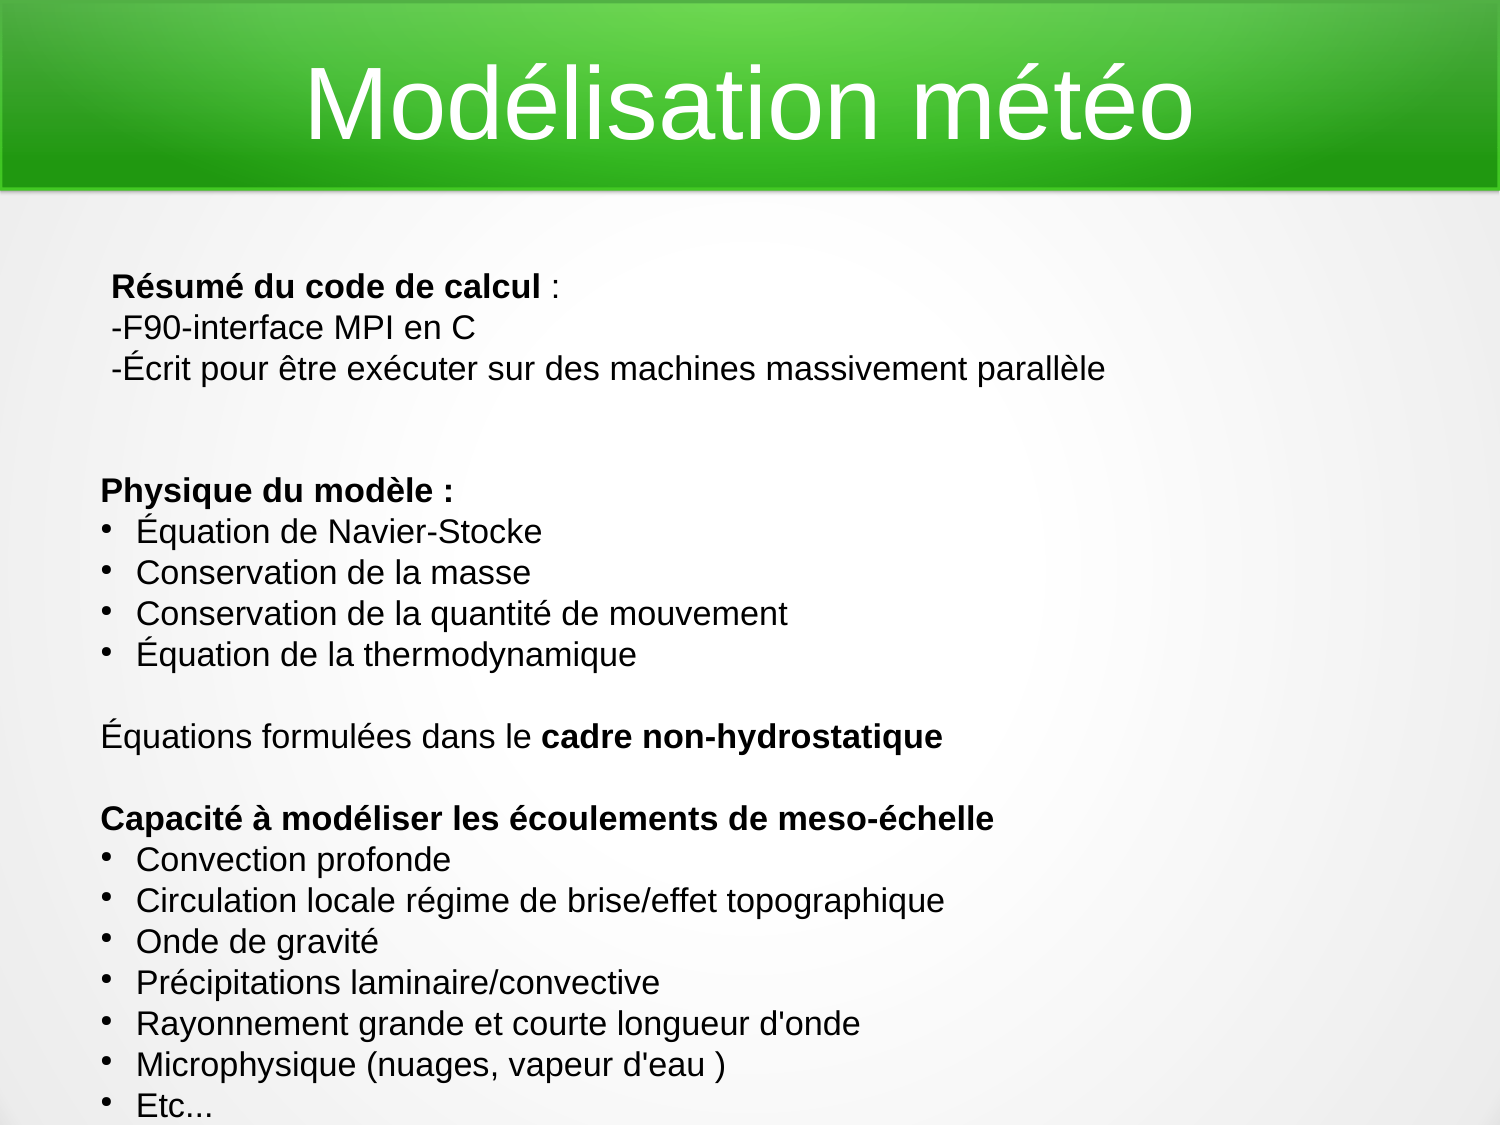

# Modélisation météo
Résumé du code de calcul :
-F90-interface MPI en C
-Écrit pour être exécuter sur des machines massivement parallèle
Physique du modèle :
Équation de Navier-Stocke
Conservation de la masse
Conservation de la quantité de mouvement
Équation de la thermodynamique
Équations formulées dans le cadre non-hydrostatique
Capacité à modéliser les écoulements de meso-échelle
Convection profonde
Circulation locale régime de brise/effet topographique
Onde de gravité
Précipitations laminaire/convective
Rayonnement grande et courte longueur d'onde
Microphysique (nuages, vapeur d'eau )
Etc...